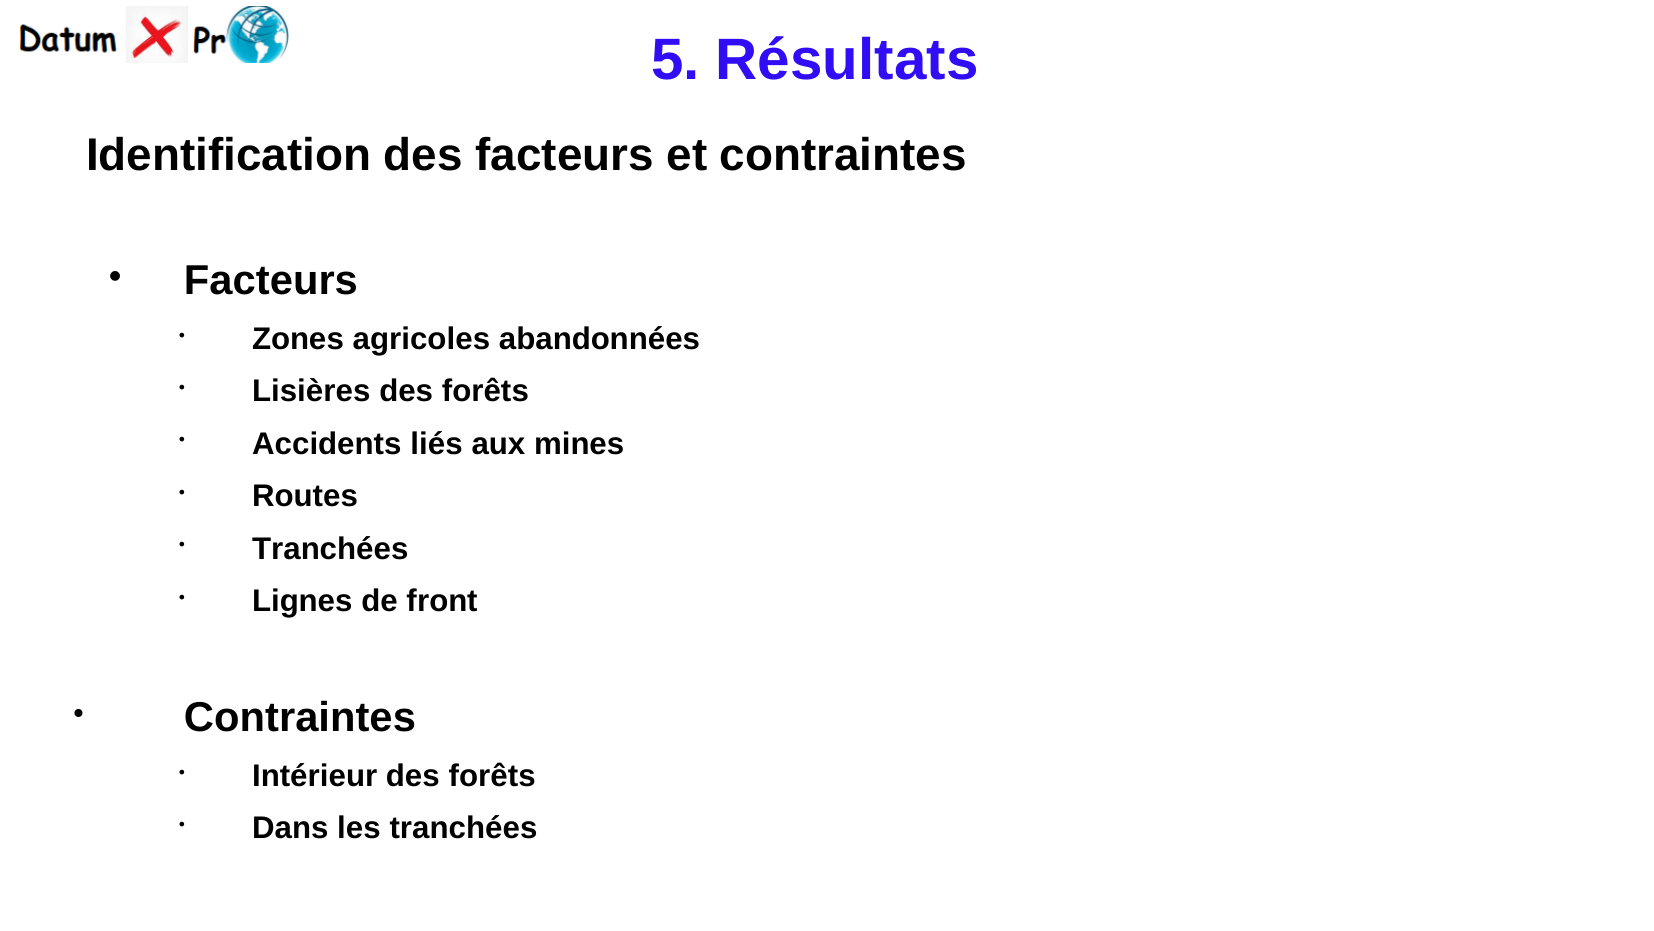

# 5. Résultats
 Identification des facteurs et contraintes
	Facteurs
Zones agricoles abandonnées
Lisières des forêts
Accidents liés aux mines
Routes
Tranchées
Lignes de front
	Contraintes
Intérieur des forêts
Dans les tranchées